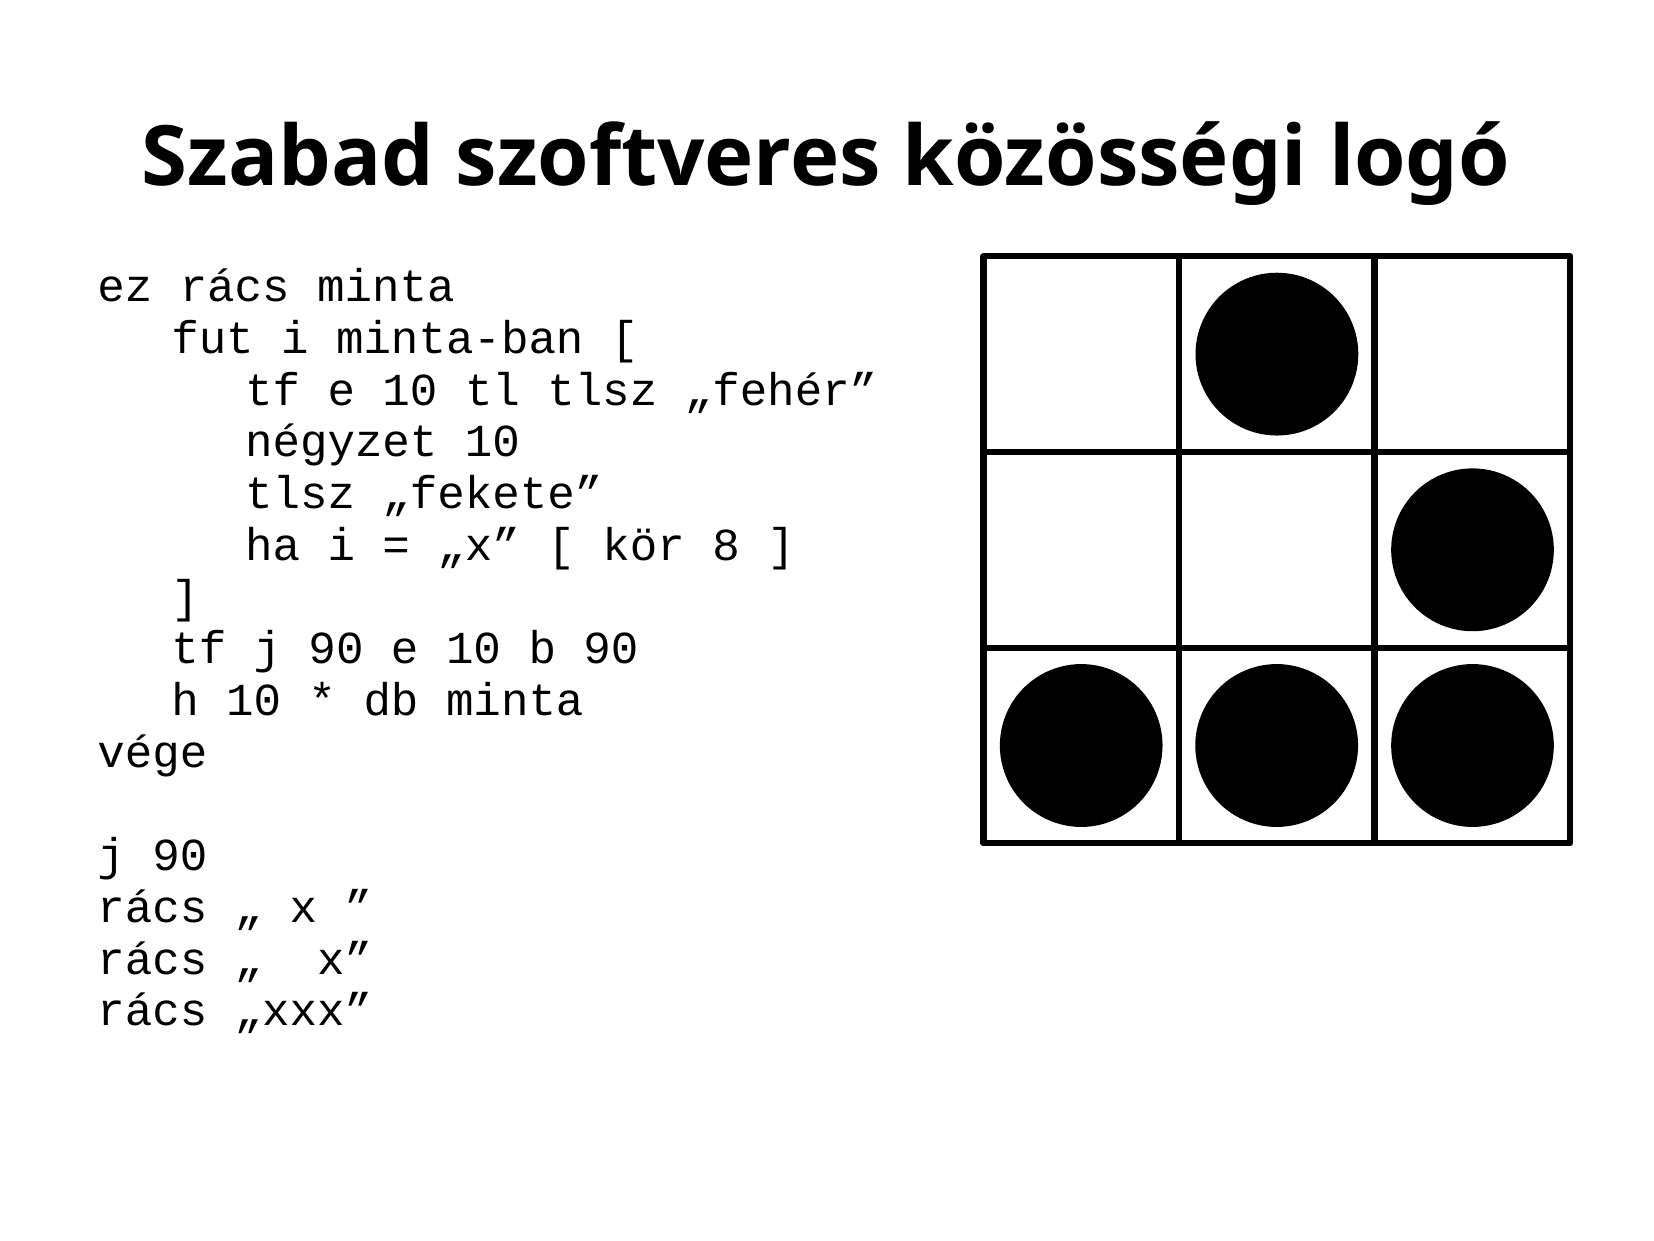

# Szabad szoftveres közösségi logó
ez rács minta
	fut i minta-ban [
		tf e 10 tl tlsz „fehér”
		négyzet 10
		tlsz „fekete”
 		ha i = „x” [ kör 8 ]
	]
	tf j 90 e 10 b 90
	h 10 * db minta
vége
j 90
rács „ x ”
rács „ x”
rács „xxx”